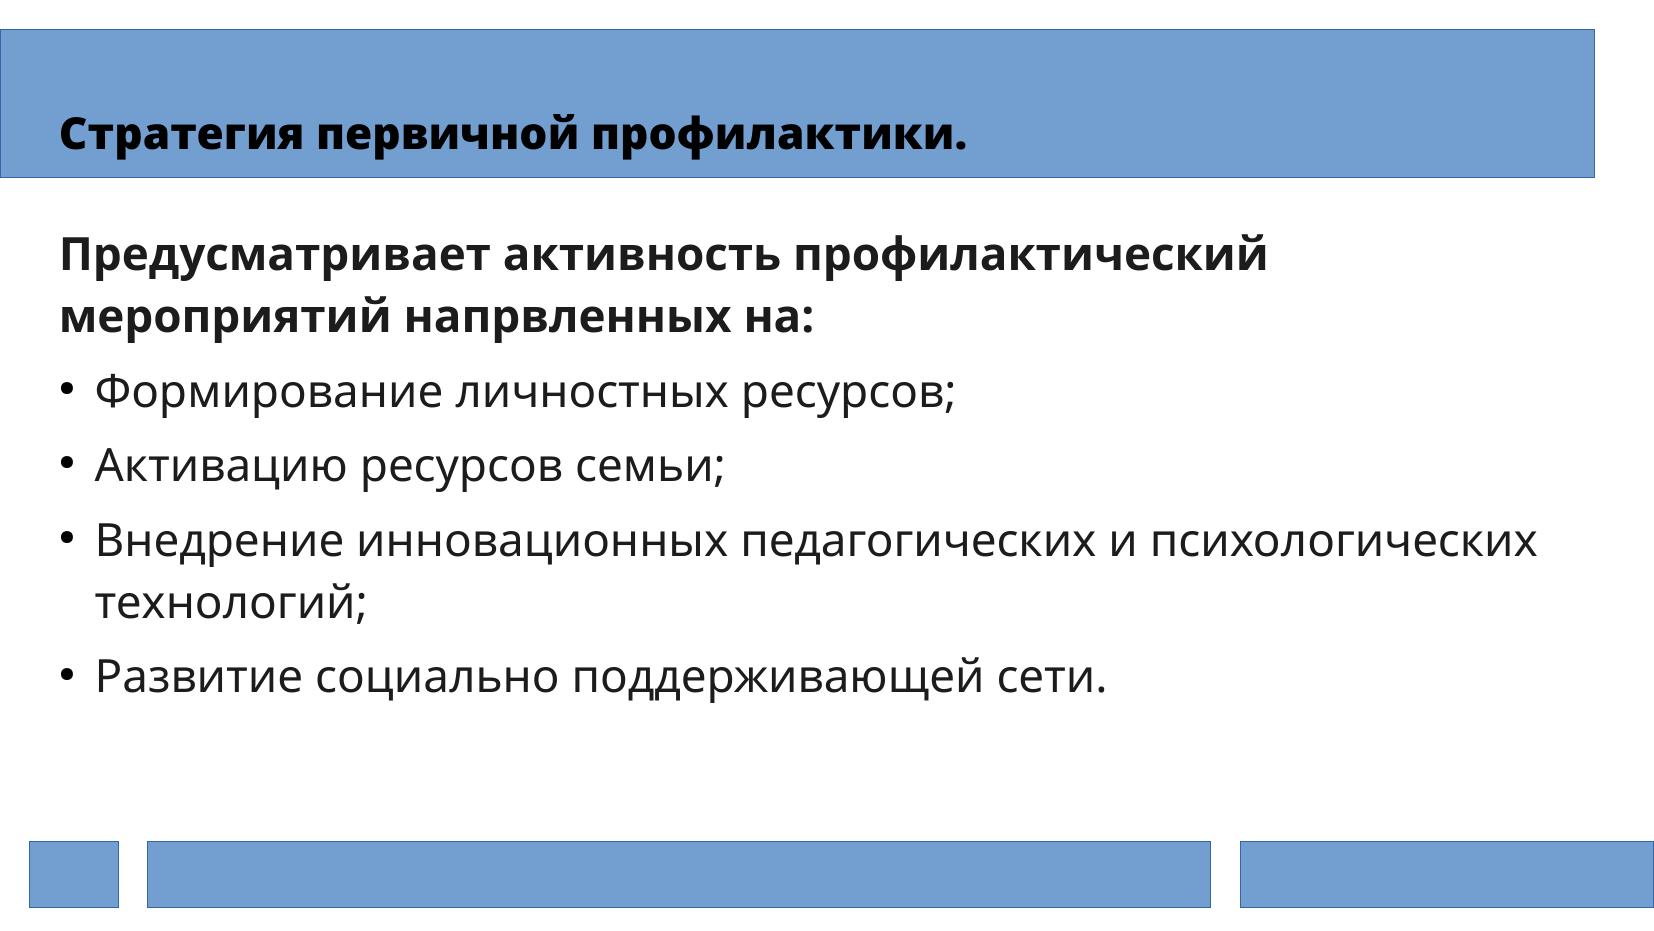

# Стратегия первичной профилактики.
Предусматривает активность профилактический мероприятий напрвленных на:
Формирование личностных ресурсов;
Активацию ресурсов семьи;
Внедрение инновационных педагогических и психологических технологий;
Развитие социально поддерживающей сети.